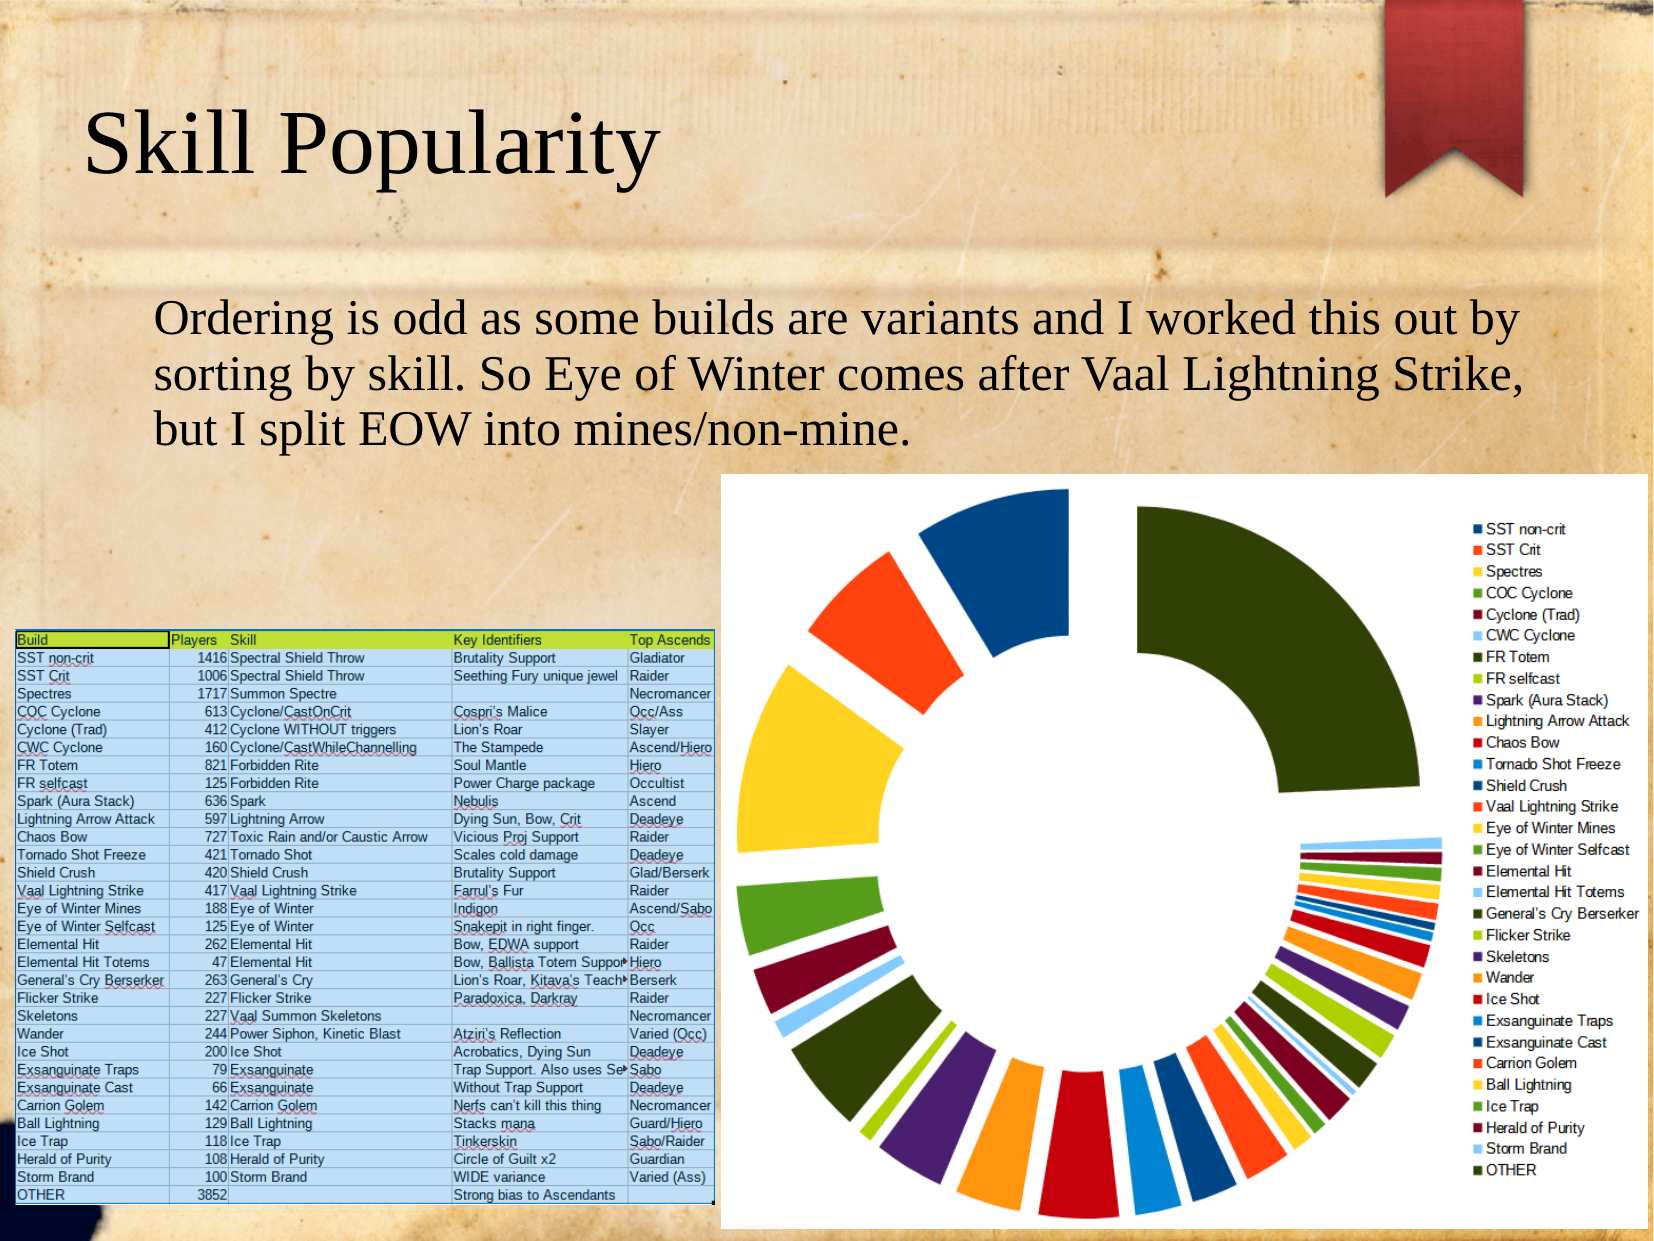

# Skill Popularity
Ordering is odd as some builds are variants and I worked this out by sorting by skill. So Eye of Winter comes after Vaal Lightning Strike, but I split EOW into mines/non-mine.